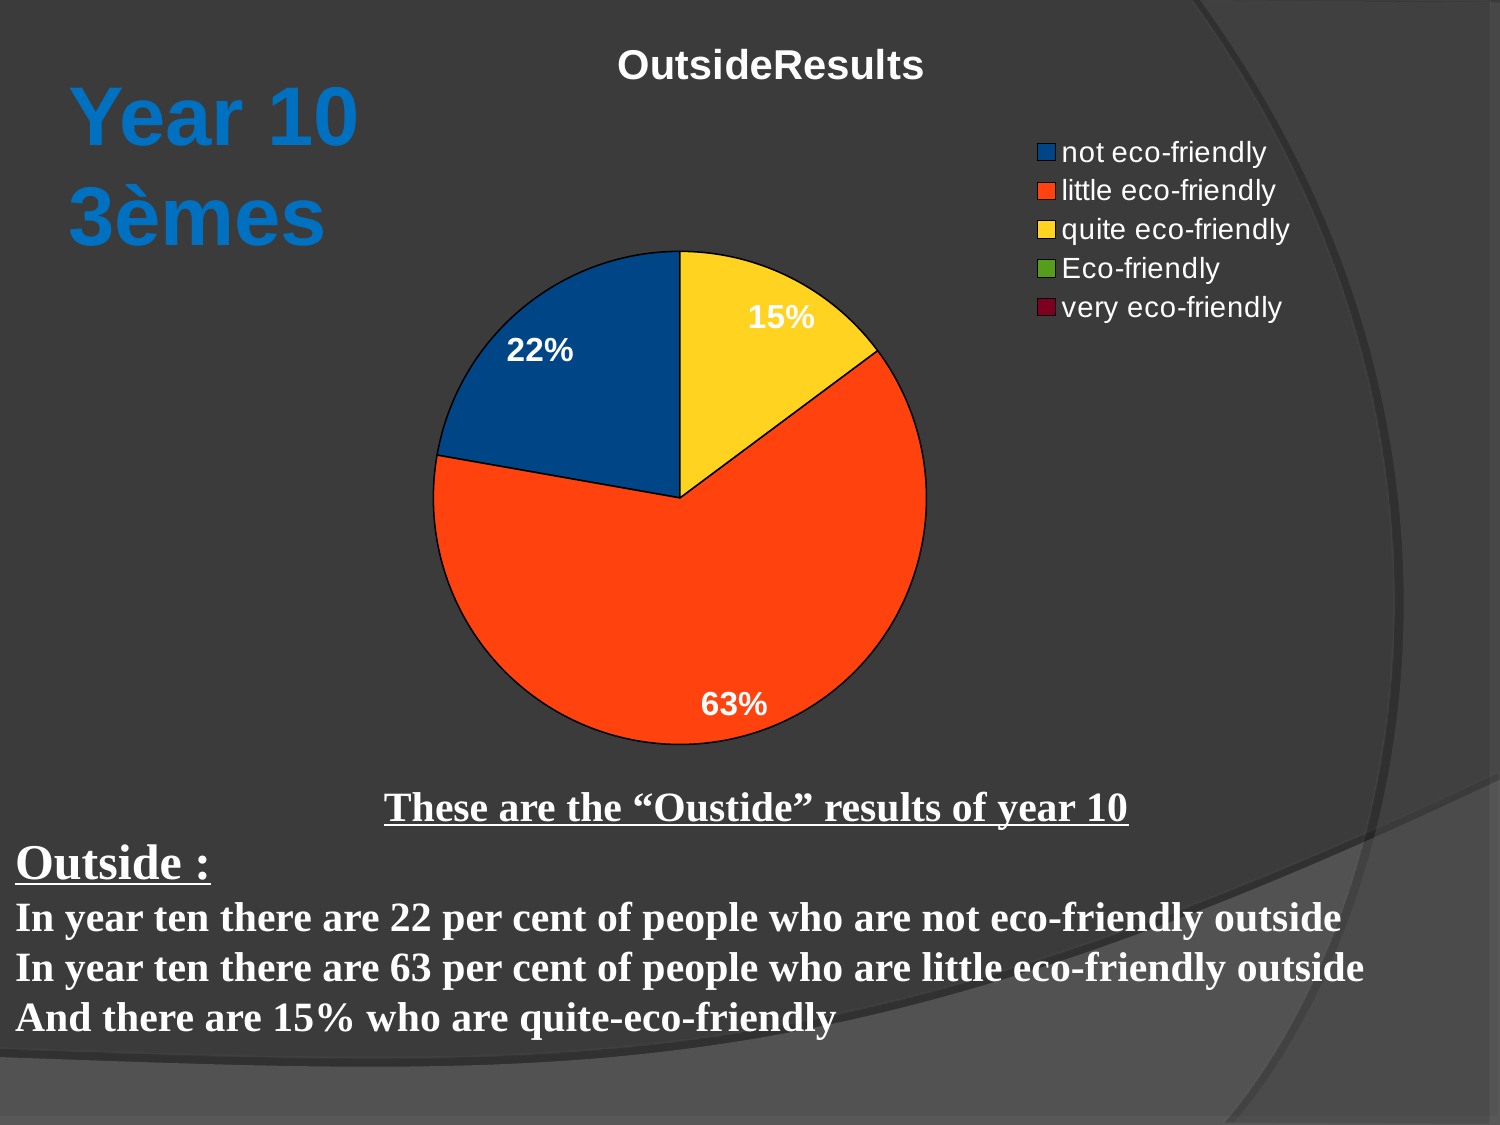

### Chart: OutsideResults
| Category | Colonne C |
|---|---|
| not eco-friendly | 6.0 |
| little eco-friendly | 17.0 |
| quite eco-friendly | 4.0 |
| Eco-friendly | 0.0 |
| very eco-friendly | 0.0 |Year 10 3èmes
					These are the “Oustide” results of year 10
Outside :
In year ten there are 22 per cent of people who are not eco-friendly outside
In year ten there are 63 per cent of people who are little eco-friendly outside
And there are 15% who are quite-eco-friendly